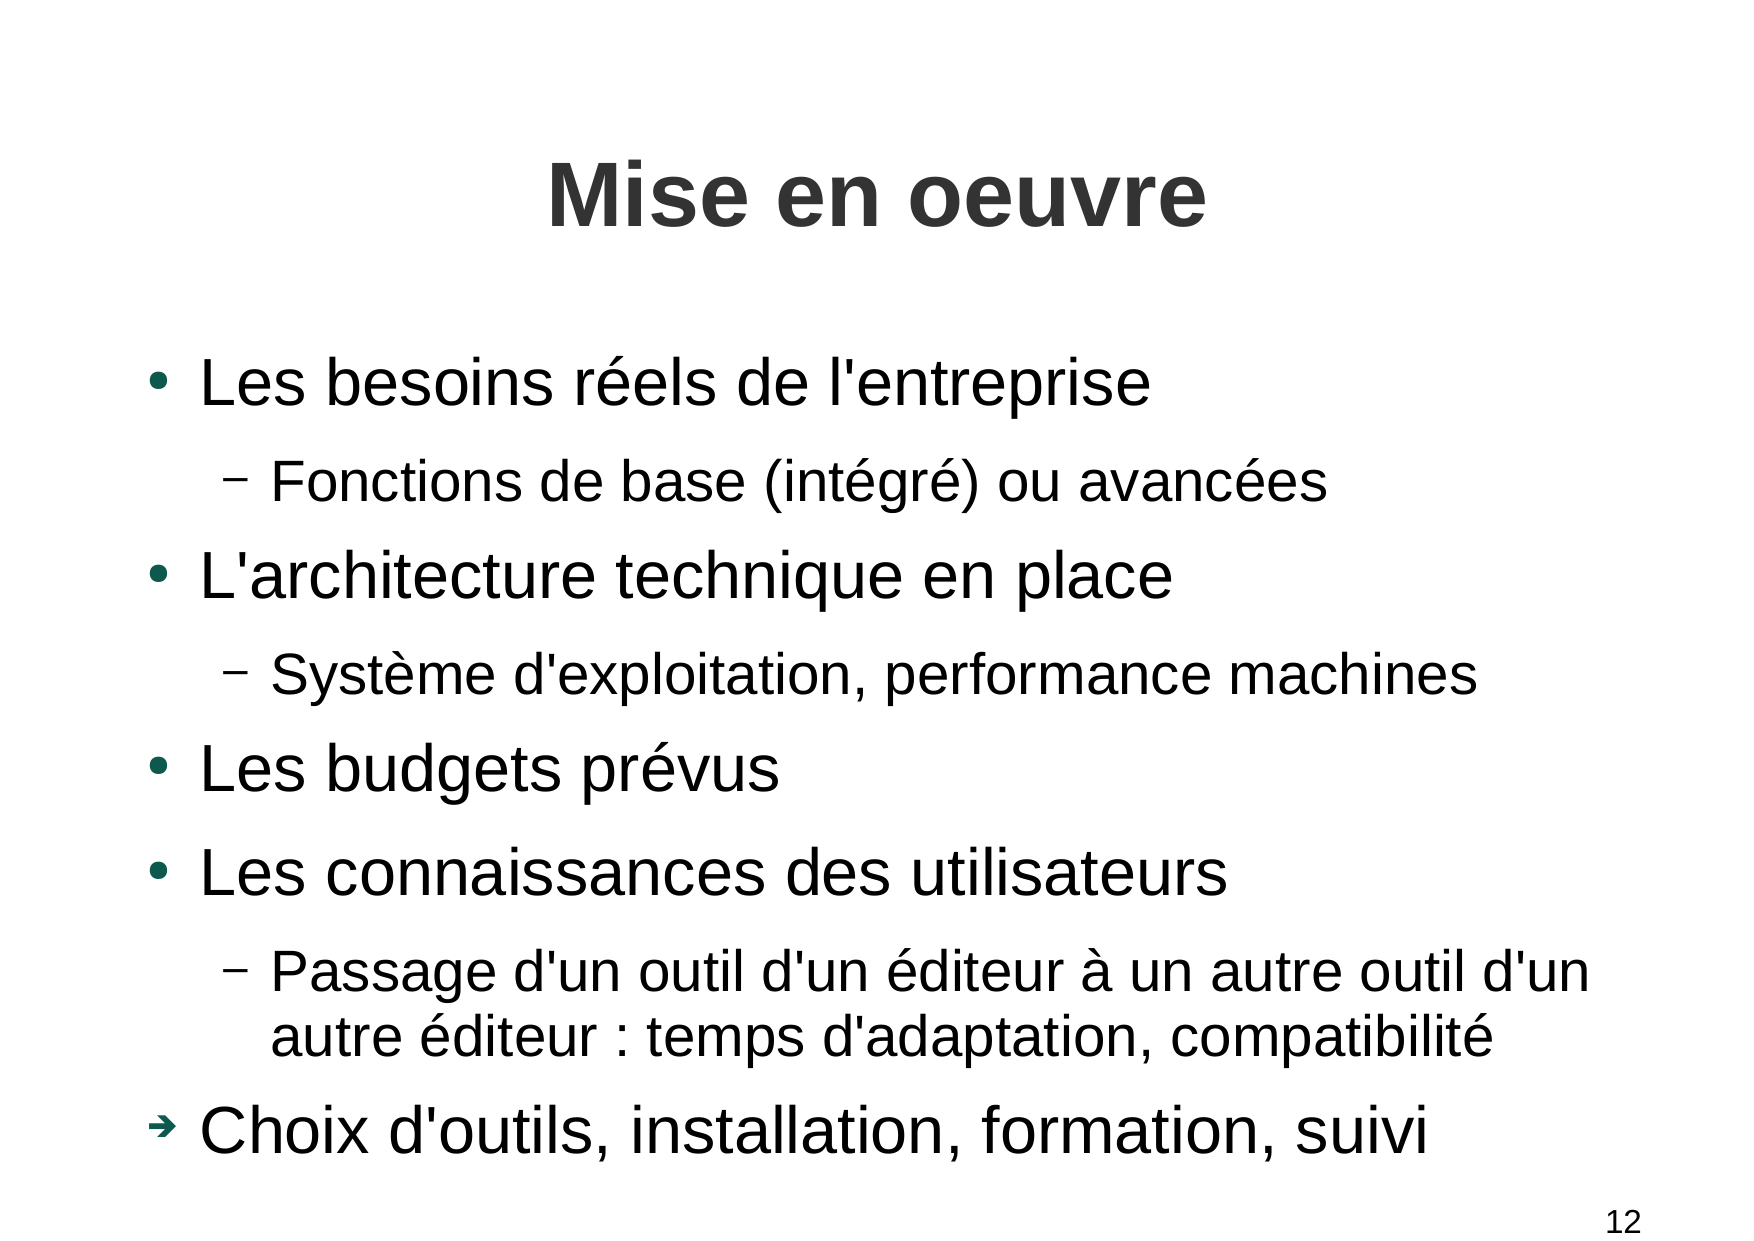

# Mise en oeuvre
Les besoins réels de l'entreprise
Fonctions de base (intégré) ou avancées
L'architecture technique en place
Système d'exploitation, performance machines
Les budgets prévus
Les connaissances des utilisateurs
Passage d'un outil d'un éditeur à un autre outil d'un autre éditeur : temps d'adaptation, compatibilité
Choix d'outils, installation, formation, suivi